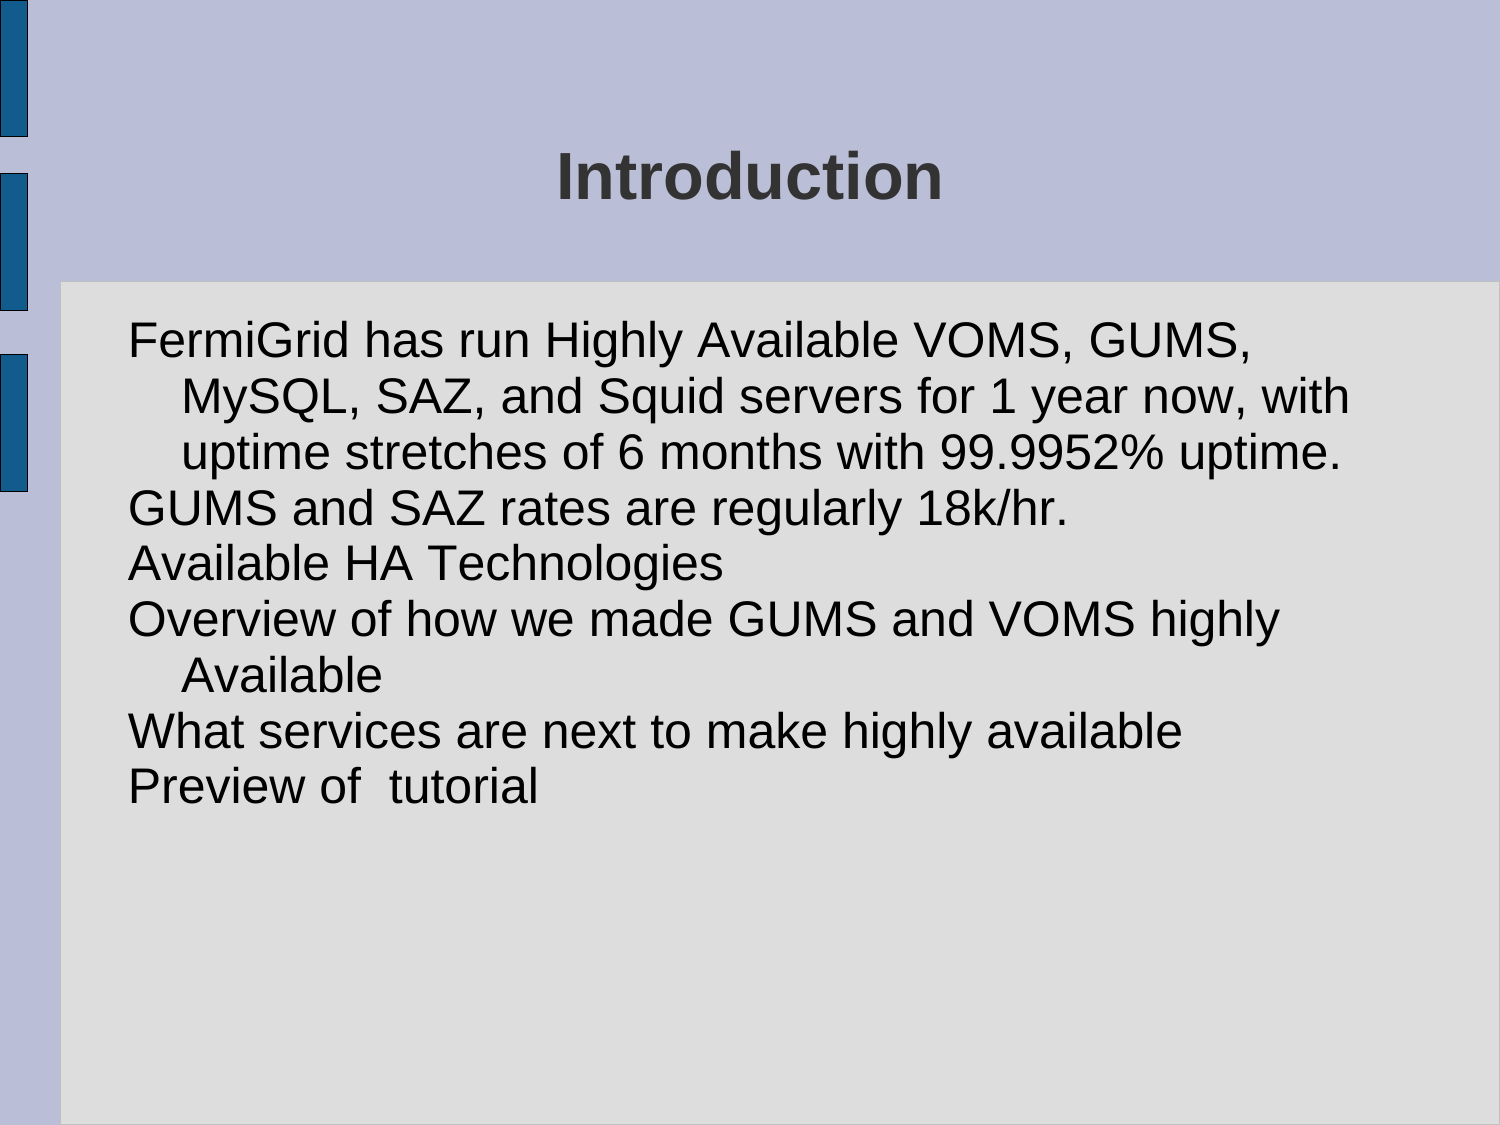

# Introduction
FermiGrid has run Highly Available VOMS, GUMS, MySQL, SAZ, and Squid servers for 1 year now, with uptime stretches of 6 months with 99.9952% uptime.
GUMS and SAZ rates are regularly 18k/hr.
Available HA Technologies
Overview of how we made GUMS and VOMS highly Available
What services are next to make highly available
Preview of tutorial